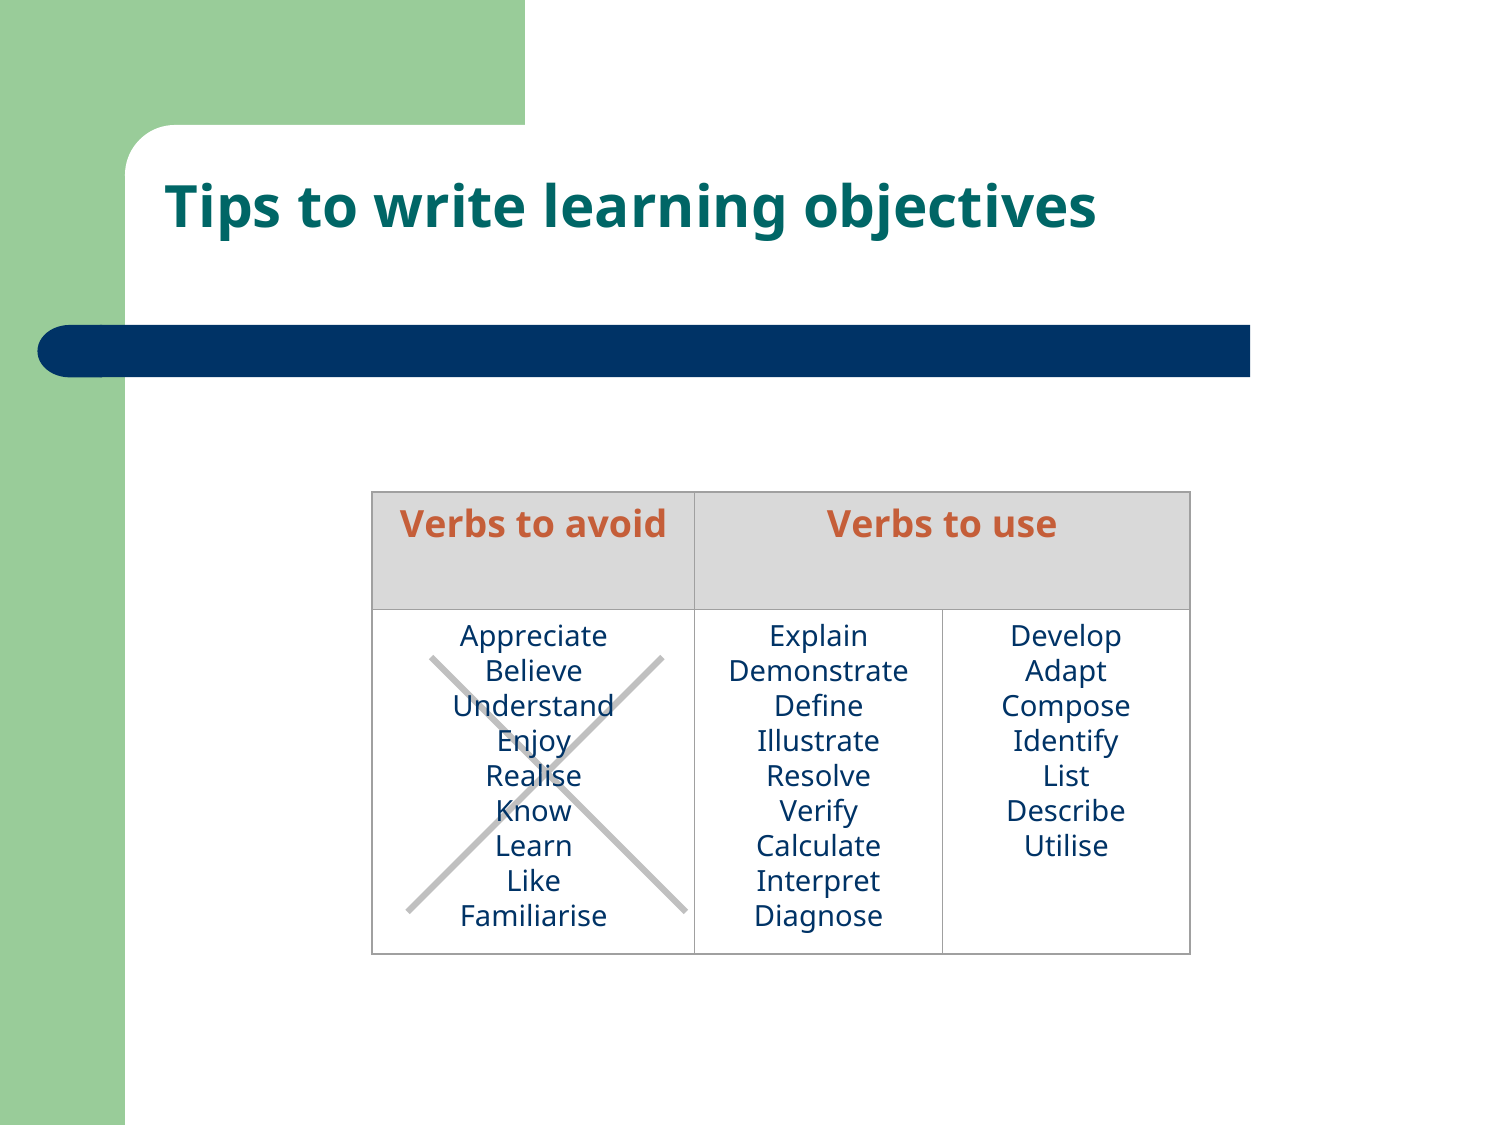

# Tips to write learning objectives
Verbs to avoid
Verbs to use
Appreciate
Believe
Understand
Enjoy
Realise
Know
Learn
Like
Familiarise
Explain
Demonstrate
Define
Illustrate
Resolve
Verify
Calculate
Interpret
Diagnose
Develop
Adapt
Compose
Identify
List
Describe
Utilise